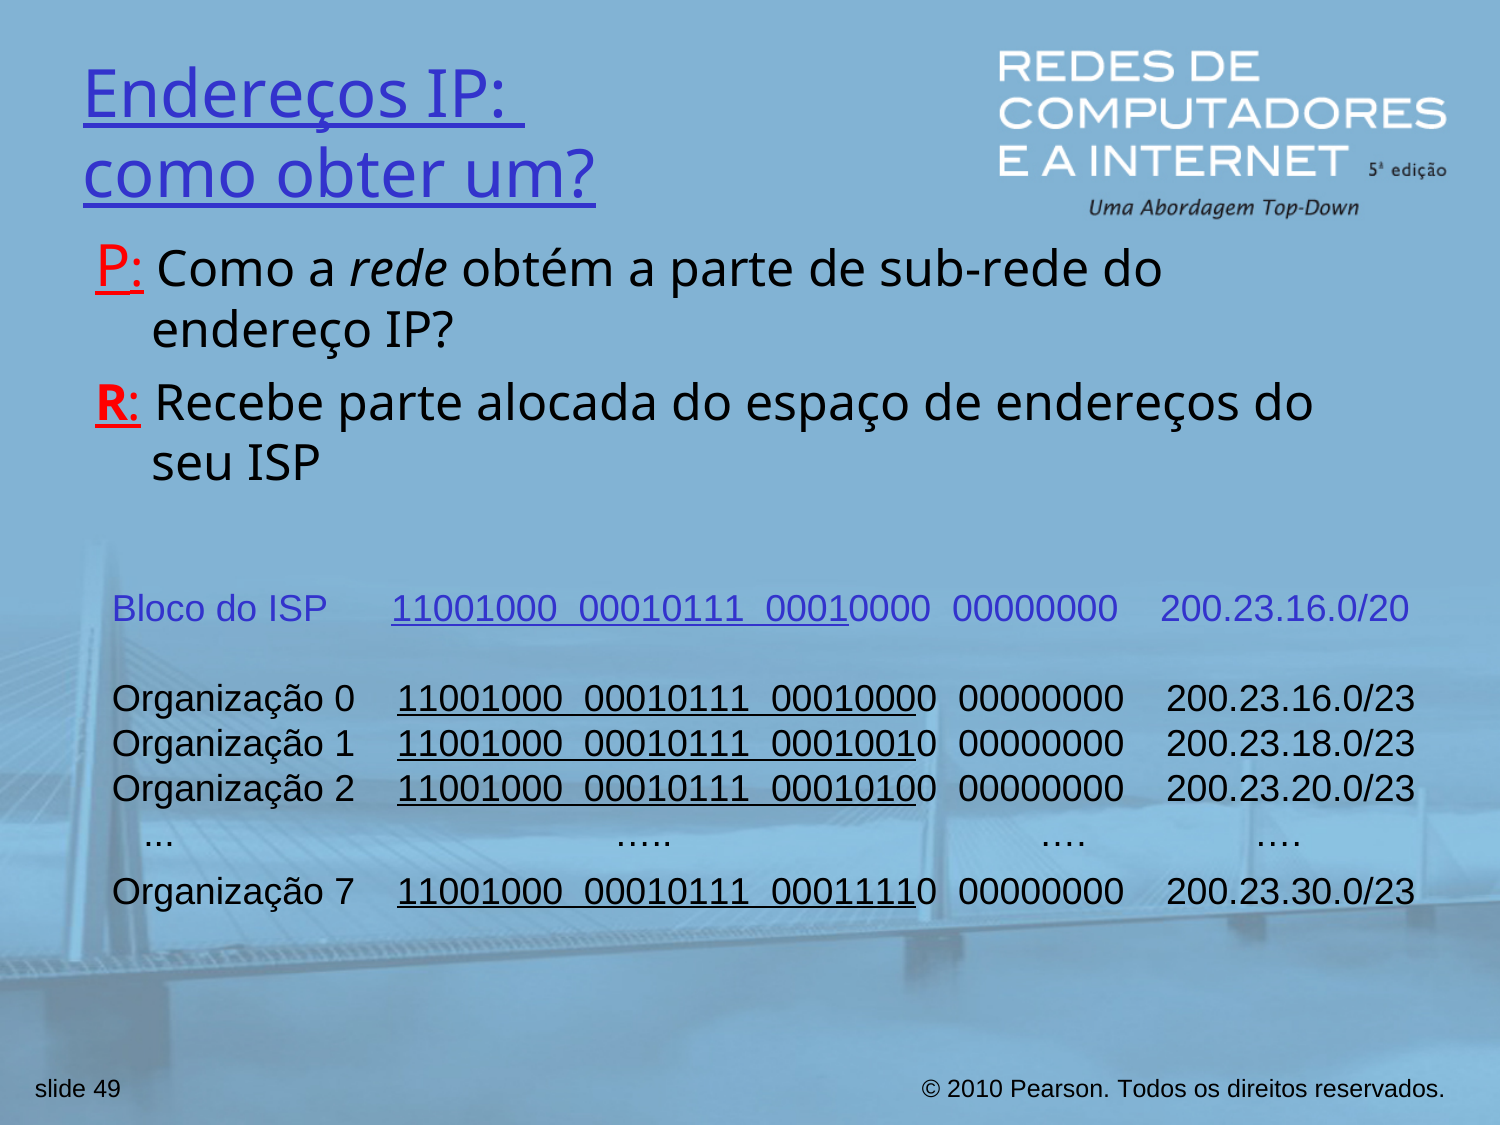

# Endereços IP: como obter um?
P: Como a rede obtém a parte de sub-rede do endereço IP?
R: Recebe parte alocada do espaço de endereços do seu ISP
Bloco do ISP 11001000 00010111 00010000 00000000 200.23.16.0/20
Organização 0 11001000 00010111 00010000 00000000 200.23.16.0/23
Organização 1 11001000 00010111 00010010 00000000 200.23.18.0/23
Organização 2 11001000 00010111 00010100 00000000 200.23.20.0/23
 ... ….. …. ….
Organização 7 11001000 00010111 00011110 00000000 200.23.30.0/23